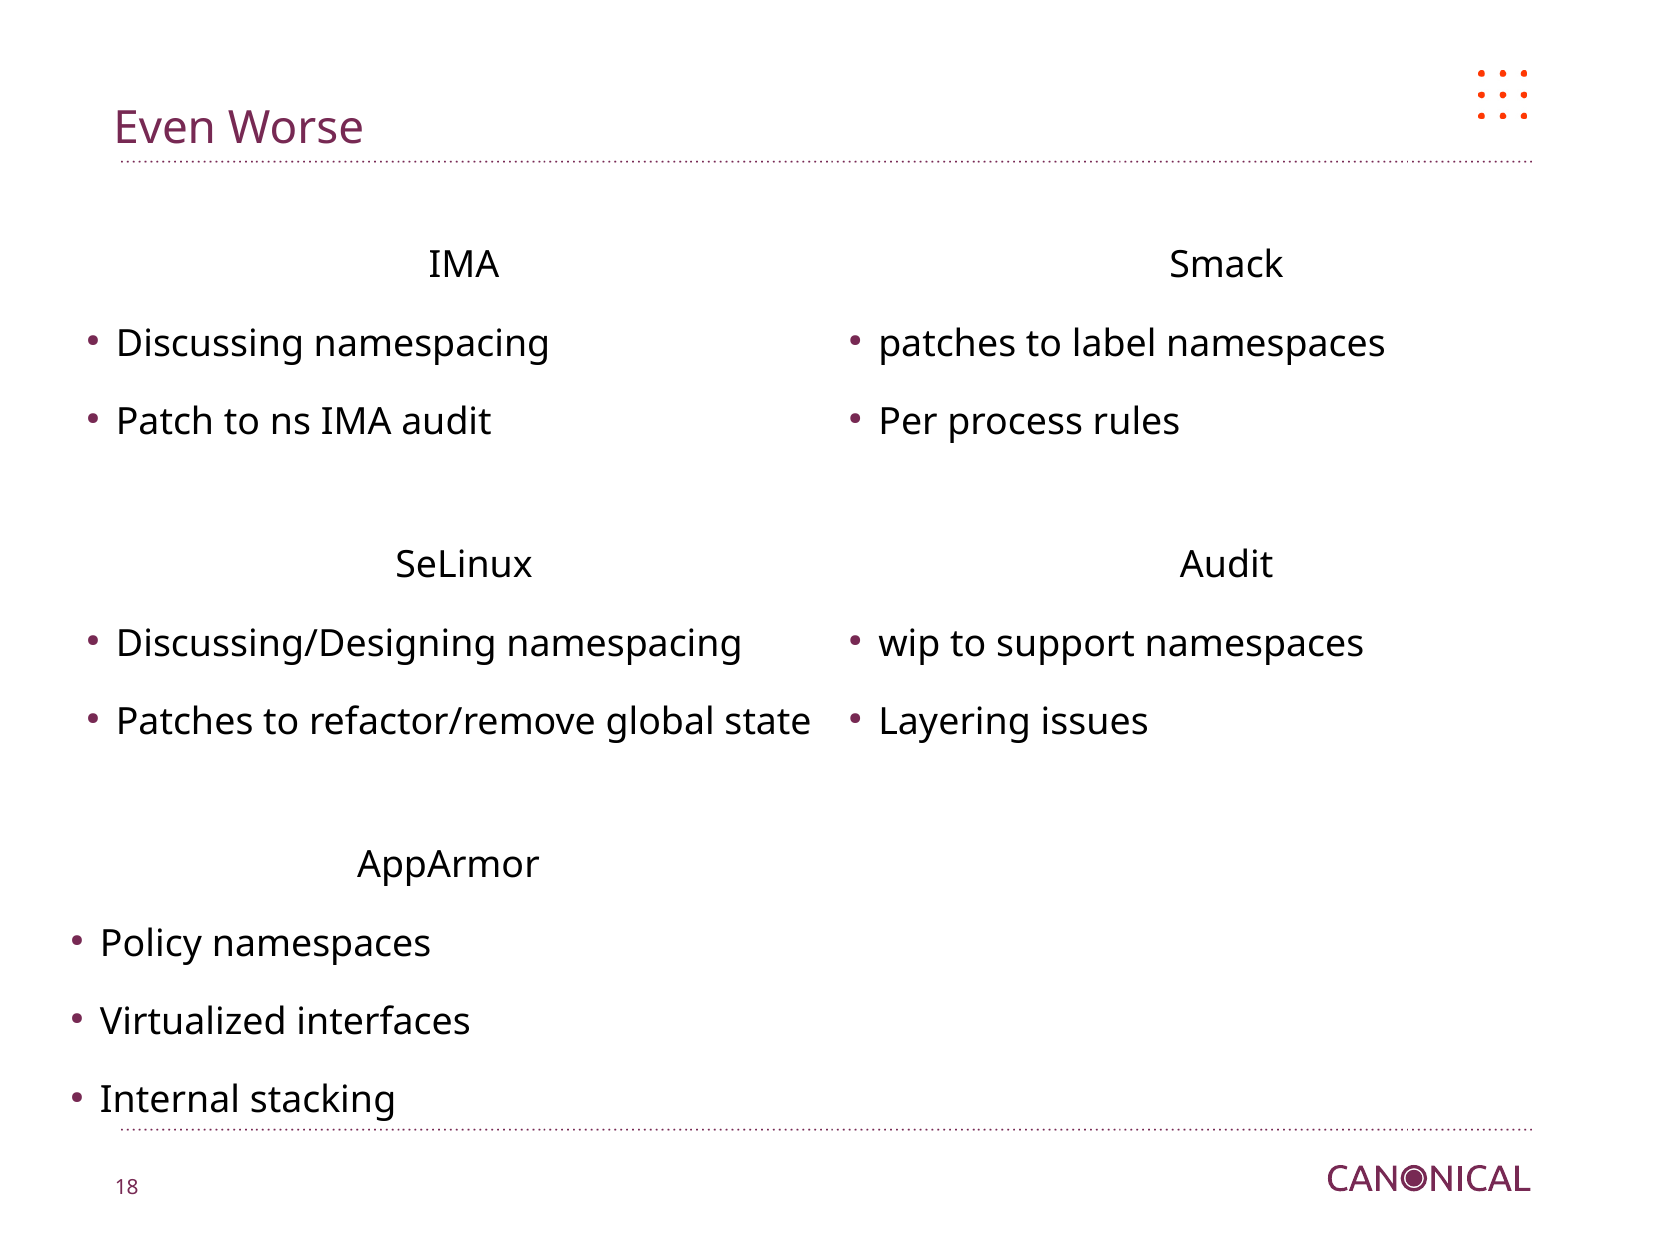

# Even Worse
IMA
Discussing namespacing
Patch to ns IMA audit
Smack
patches to label namespaces
Per process rules
SeLinux
Discussing/Designing namespacing
Patches to refactor/remove global state
Audit
wip to support namespaces
Layering issues
AppArmor
Policy namespaces
Virtualized interfaces
Internal stacking